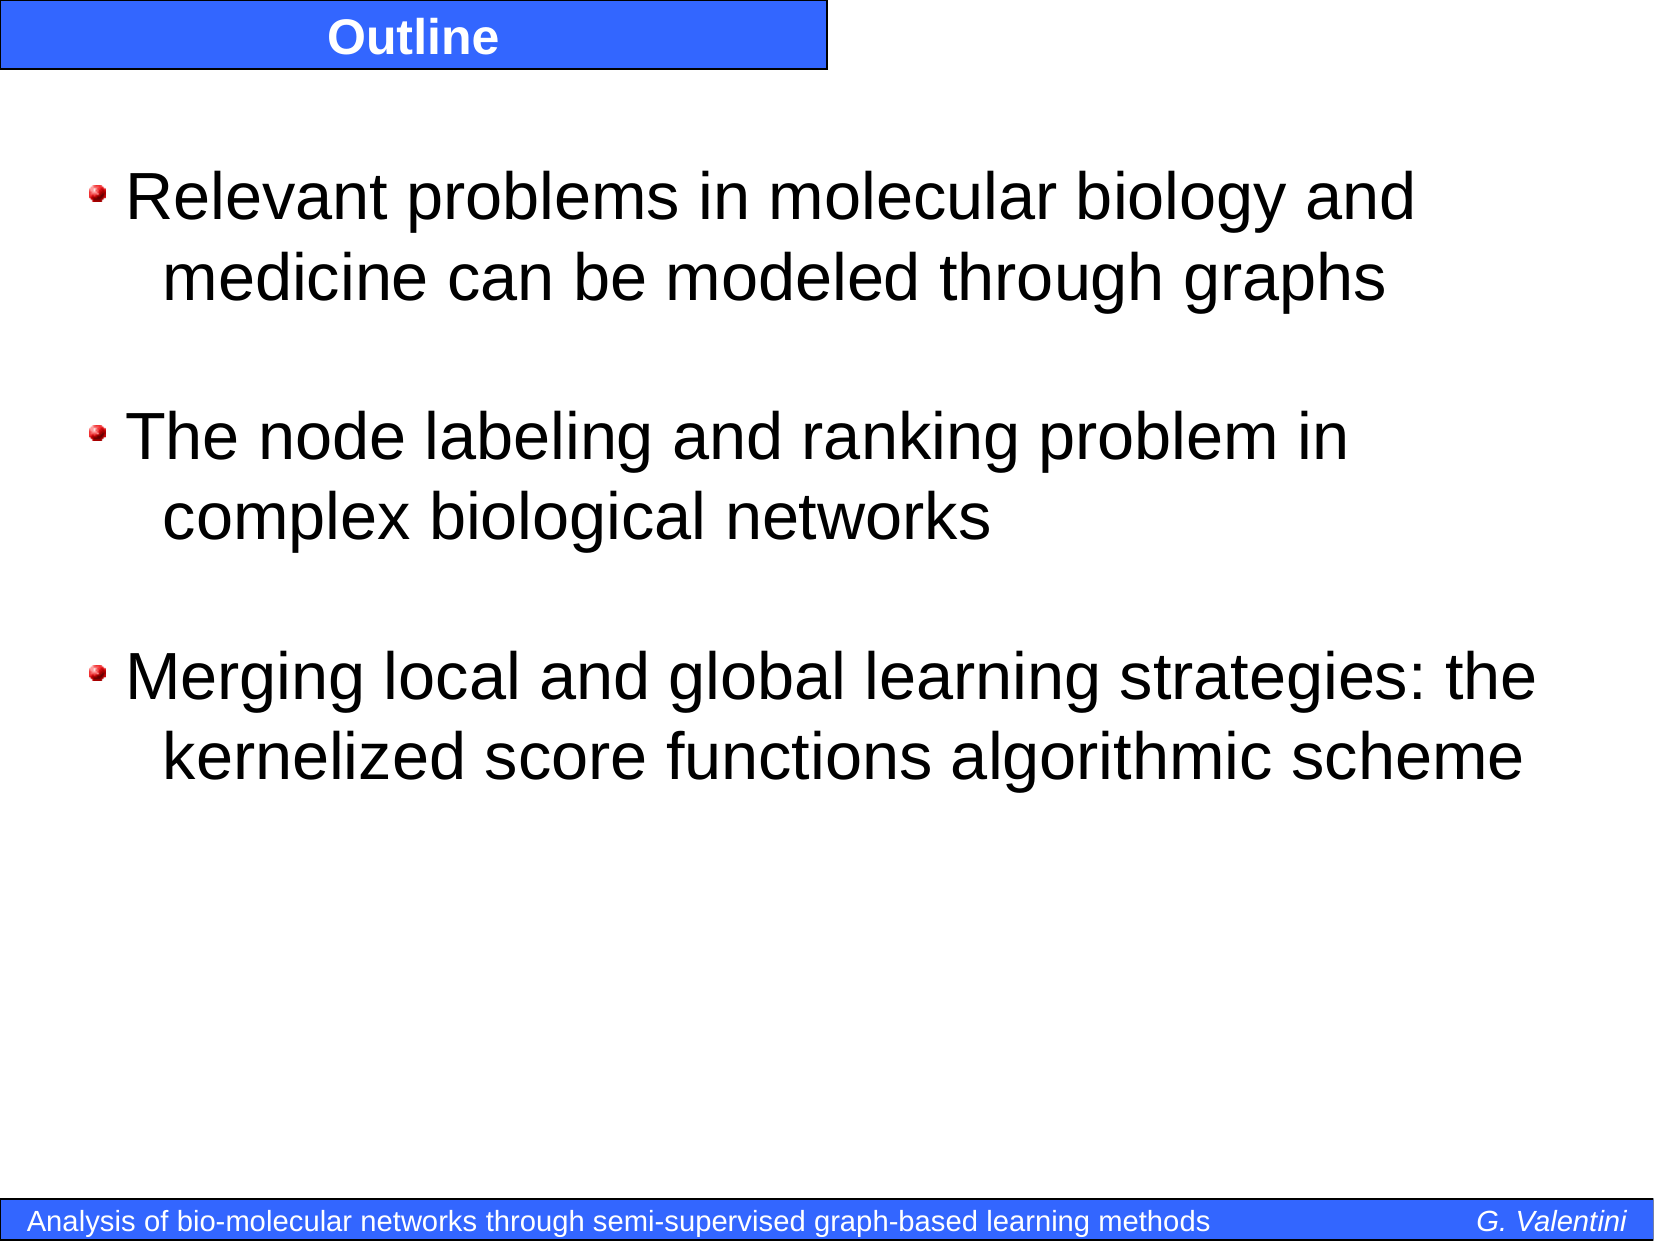

Outline
Relevant problems in molecular biology and medicine can be modeled through graphs
The node labeling and ranking problem in complex biological networks
Merging local and global learning strategies: the kernelized score functions algorithmic scheme
Analysis of bio-molecular networks through semi-supervised graph-based learning methods G. Valentini